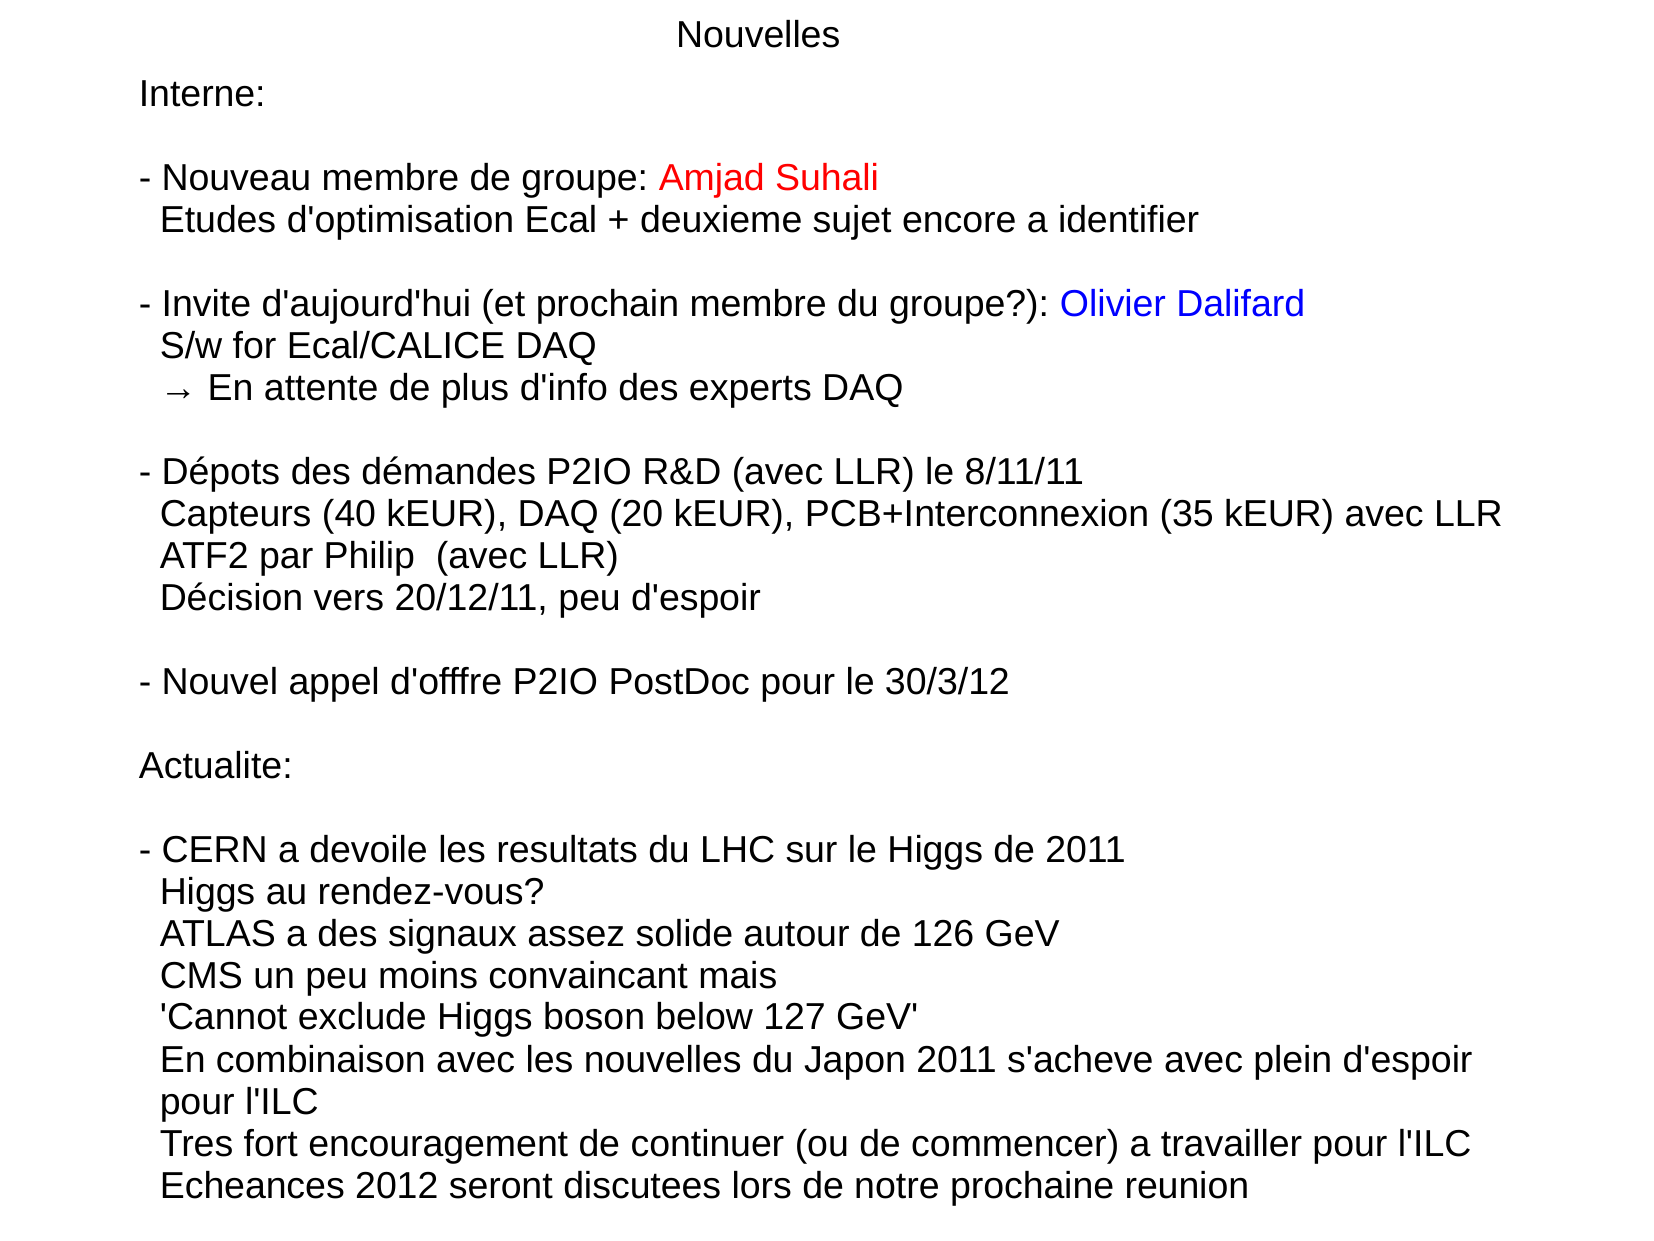

Nouvelles
Interne:
- Nouveau membre de groupe: Amjad Suhali
 Etudes d'optimisation Ecal + deuxieme sujet encore a identifier
- Invite d'aujourd'hui (et prochain membre du groupe?): Olivier Dalifard
 S/w for Ecal/CALICE DAQ
 → En attente de plus d'info des experts DAQ
- Dépots des démandes P2IO R&D (avec LLR) le 8/11/11
 Capteurs (40 kEUR), DAQ (20 kEUR), PCB+Interconnexion (35 kEUR) avec LLR
 ATF2 par Philip (avec LLR)
 Décision vers 20/12/11, peu d'espoir
- Nouvel appel d'offfre P2IO PostDoc pour le 30/3/12
Actualite:
- CERN a devoile les resultats du LHC sur le Higgs de 2011
 Higgs au rendez-vous?
 ATLAS a des signaux assez solide autour de 126 GeV
 CMS un peu moins convaincant mais
 'Cannot exclude Higgs boson below 127 GeV'
 En combinaison avec les nouvelles du Japon 2011 s'acheve avec plein d'espoir
 pour l'ILC
 Tres fort encouragement de continuer (ou de commencer) a travailler pour l'ILC
 Echeances 2012 seront discutees lors de notre prochaine reunion